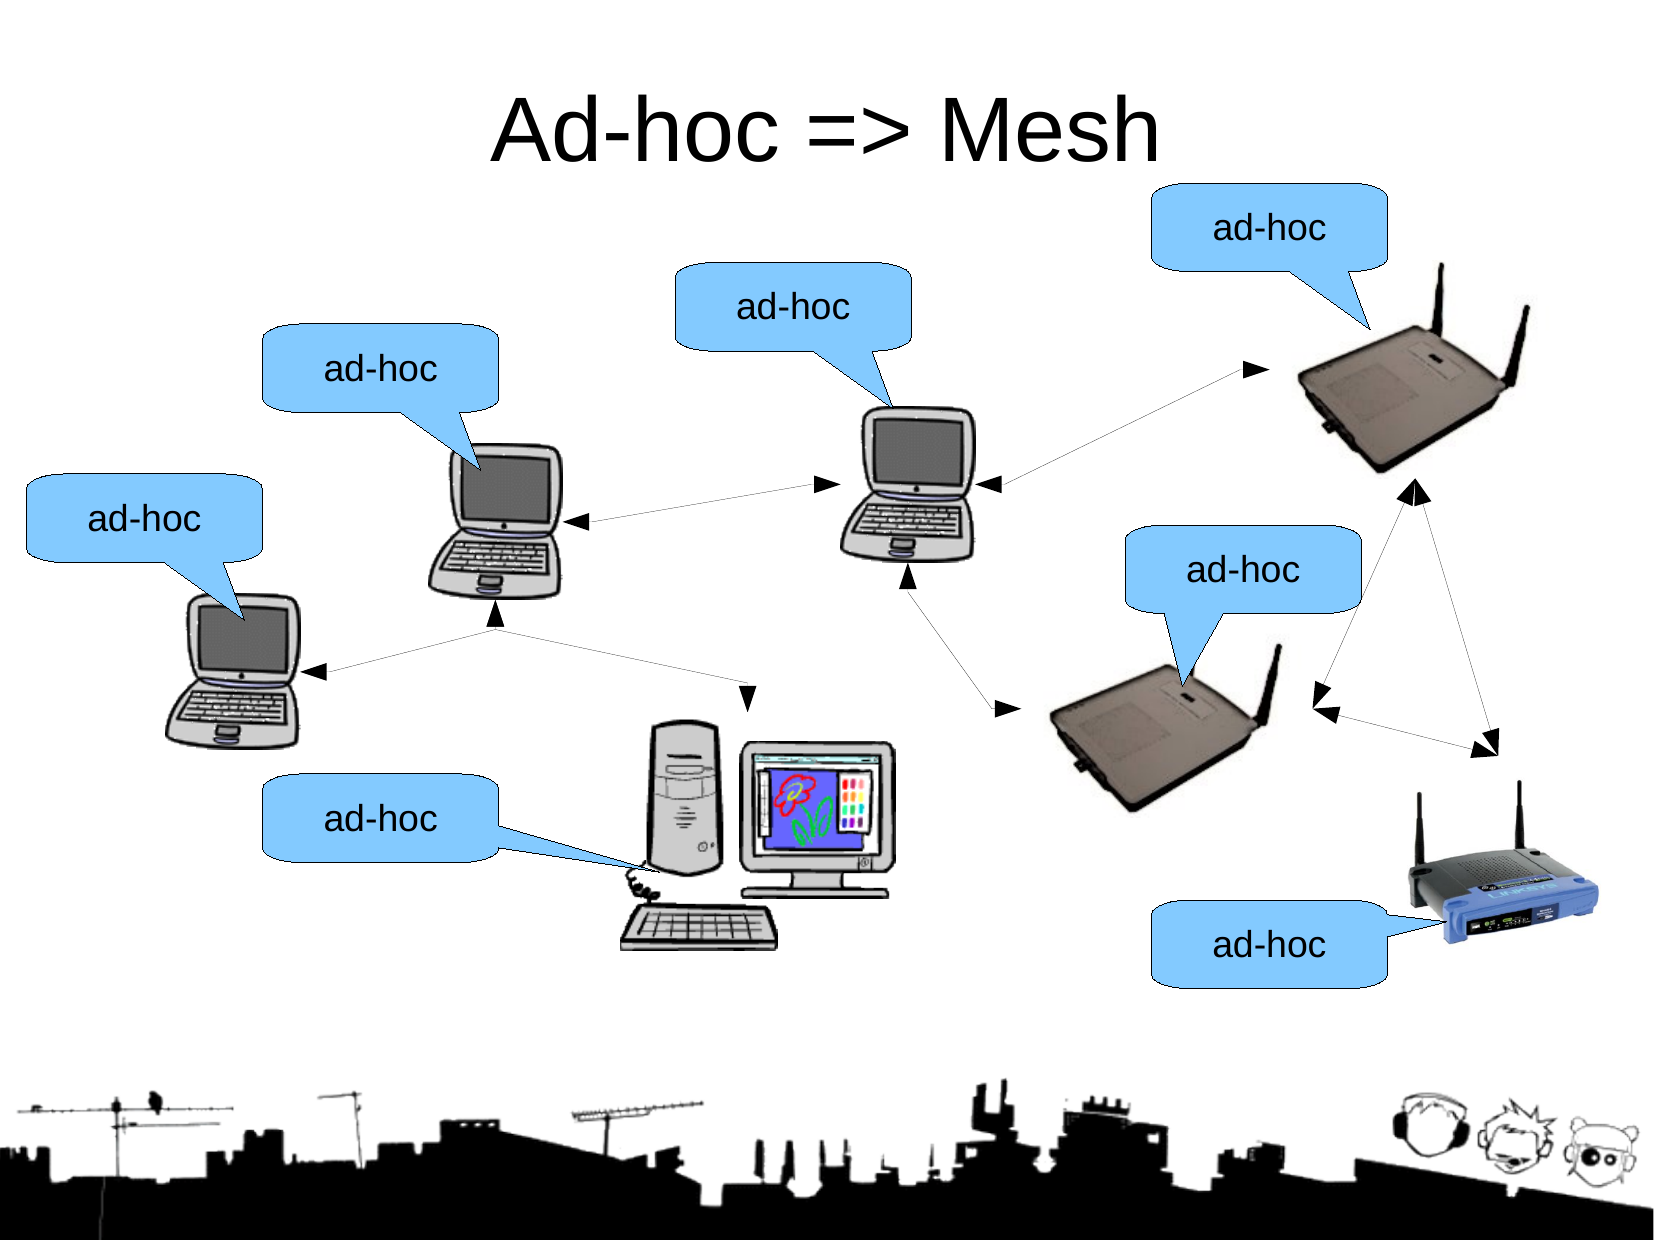

# Ad-hoc => Mesh
ad-hoc
ad-hoc
ad-hoc
ad-hoc
ad-hoc
ad-hoc
ad-hoc